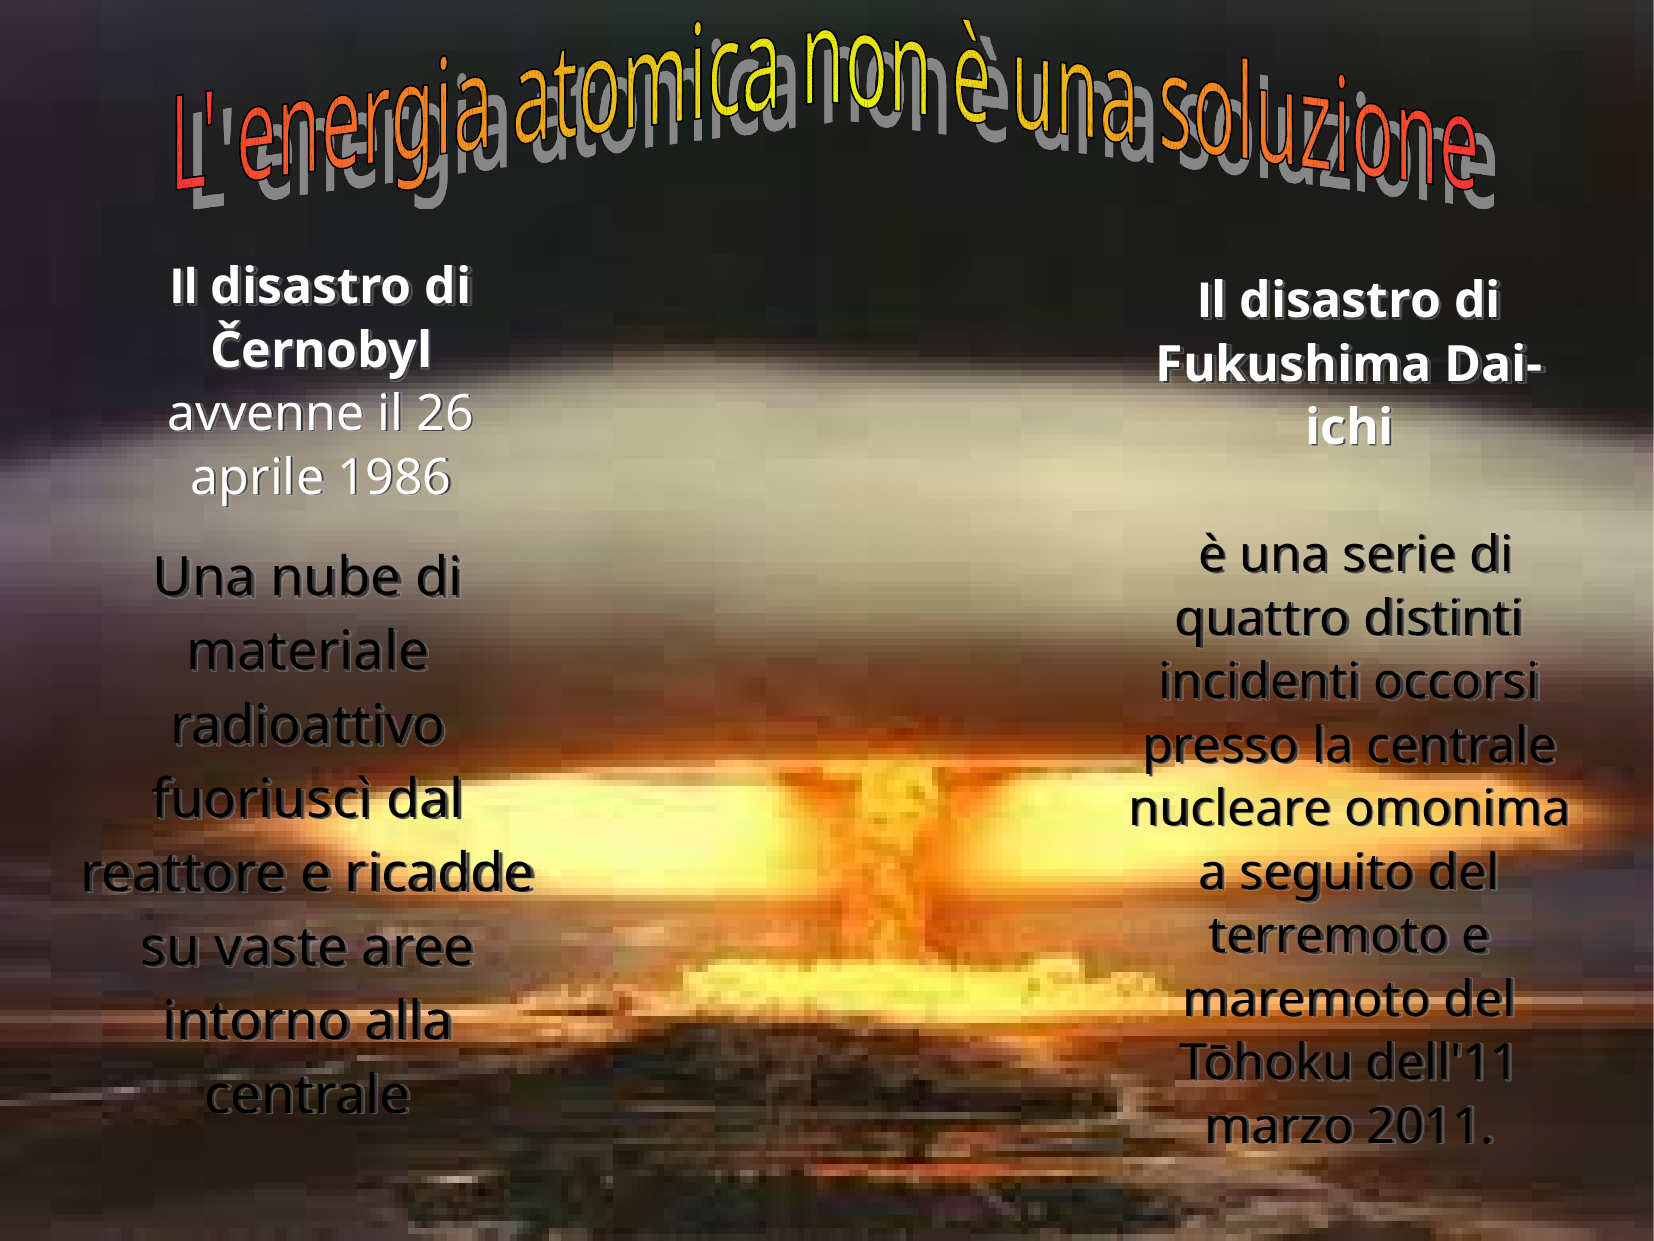

L' energia atomica non è una soluzione
Il disastro di Černobyl avvenne il 26 aprile 1986
Il disastro di Fukushima Dai-ichi
 è una serie di quattro distinti incidenti occorsi presso la centrale nucleare omonima a seguito del terremoto e maremoto del Tōhoku dell'11 marzo 2011.
Una nube di materiale radioattivo fuoriuscì dal reattore e ricadde su vaste aree intorno alla centrale